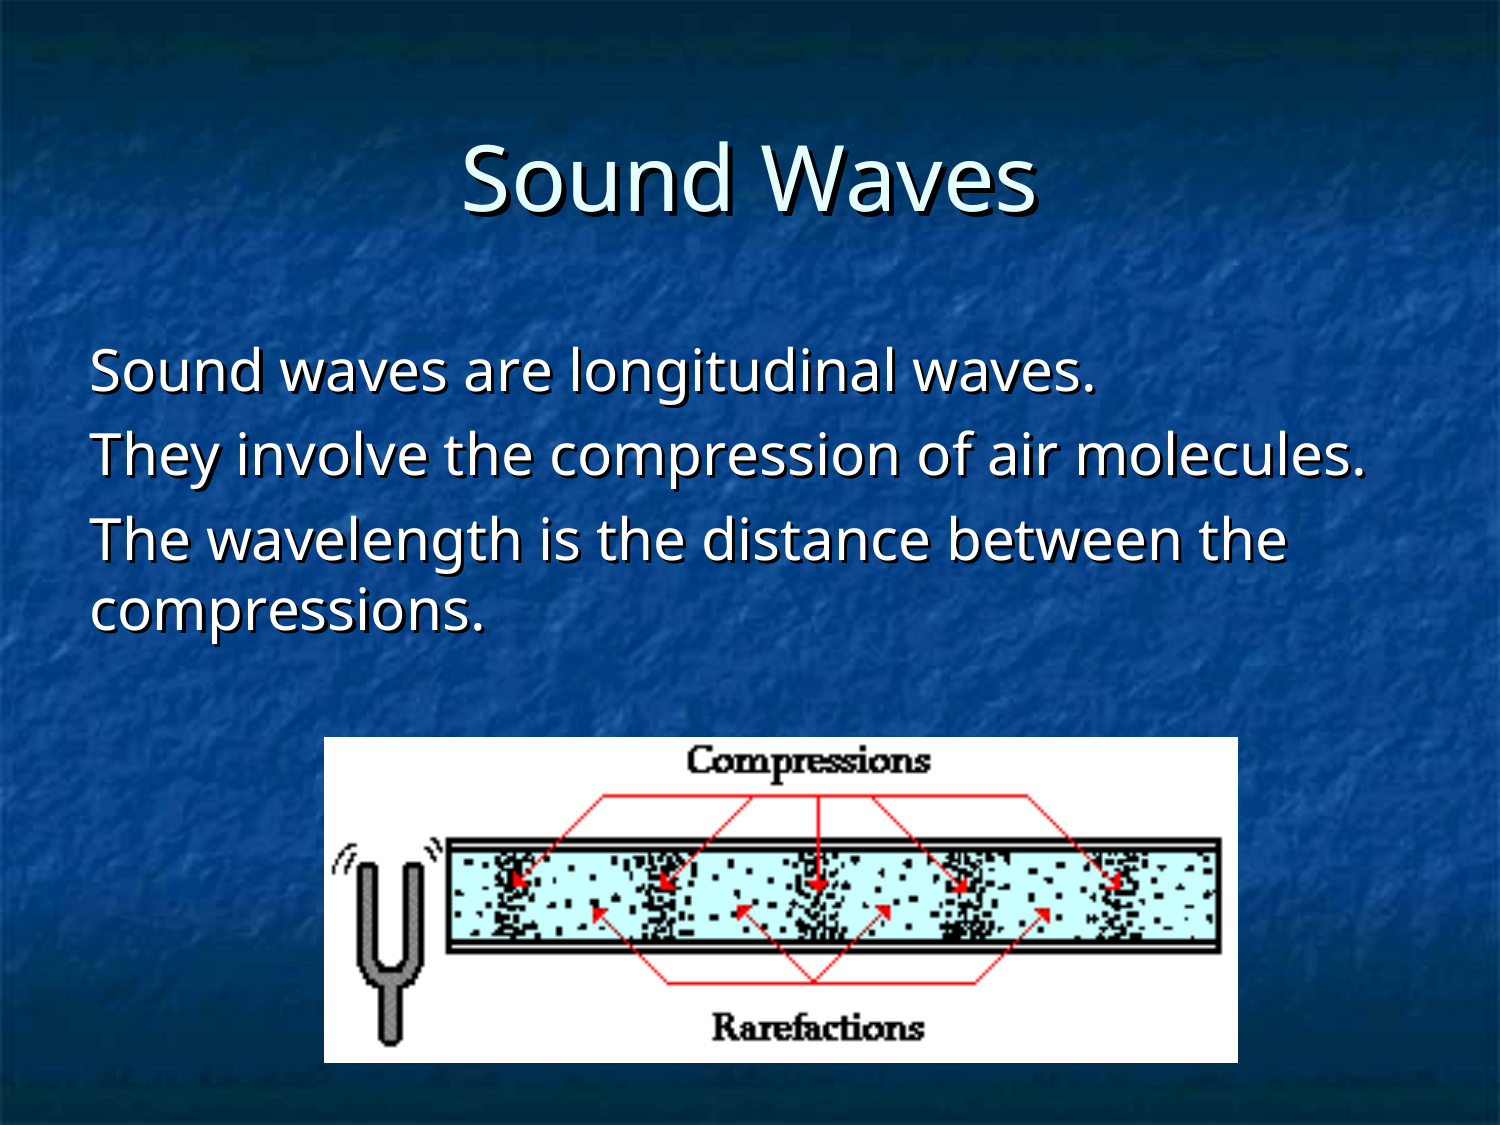

Sound Waves
Sound waves are longitudinal waves.
They involve the compression of air molecules.
The wavelength is the distance between the compressions.